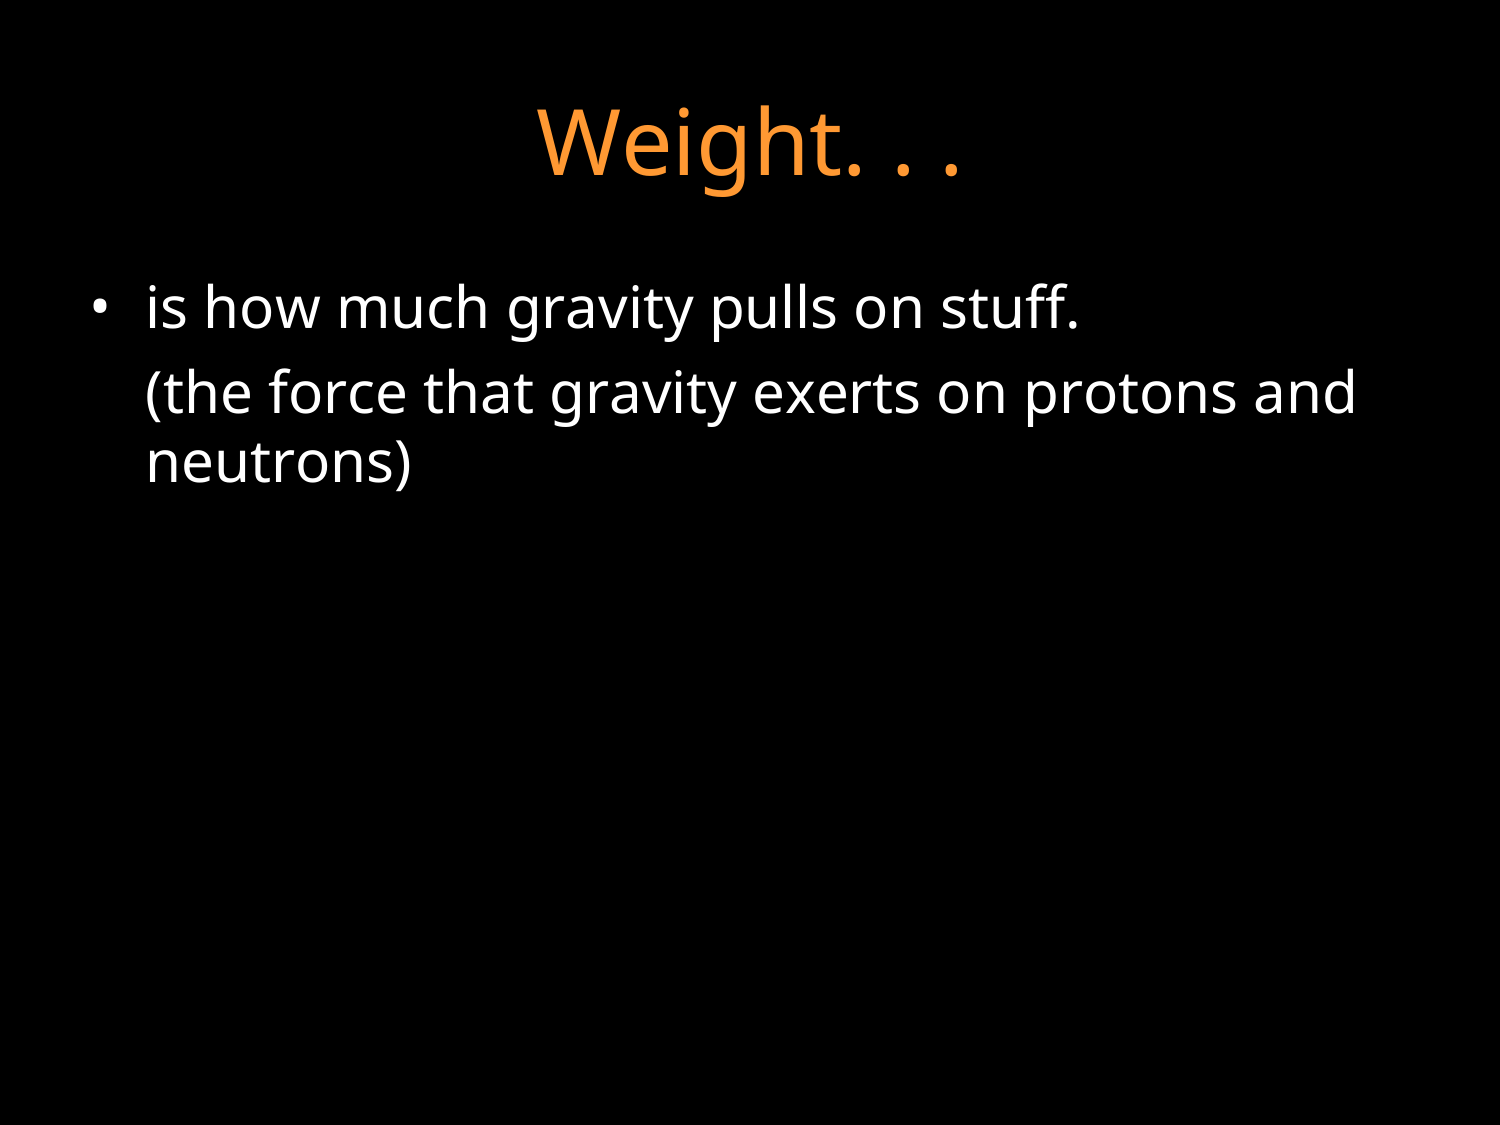

#
Weight. . .
is how much gravity pulls on stuff.
	(the force that gravity exerts on protons and neutrons)